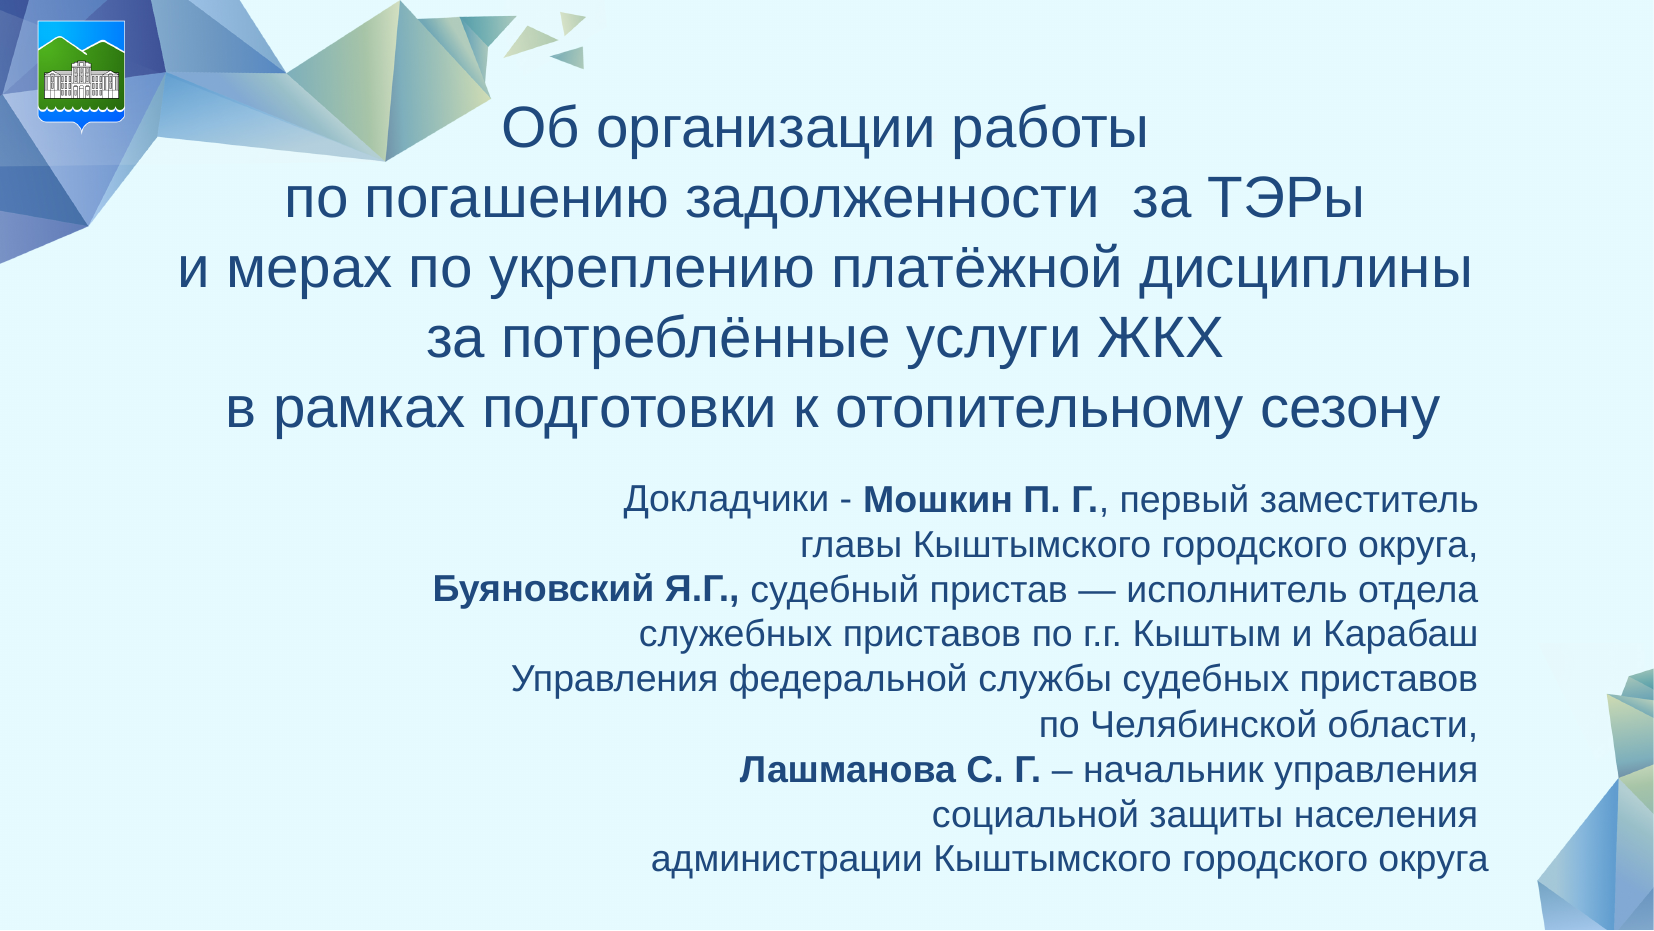

# Об организации работы
по погашению задолженности за ТЭРы
и мерах по укреплению платёжной дисциплины
за потреблённые услуги ЖКХ
в рамках подготовки к отопительному сезону
 Докладчики - Мошкин П. Г., первый заместитель
главы Кыштымского городского округа,
Буяновский Я.Г., судебный пристав — исполнитель отдела
служебных приставов по г.г. Кыштым и Карабаш
Управления федеральной службы судебных приставов
по Челябинской области,
Лашманова С. Г. – начальник управления
социальной защиты населения
администрации Кыштымского городского округа